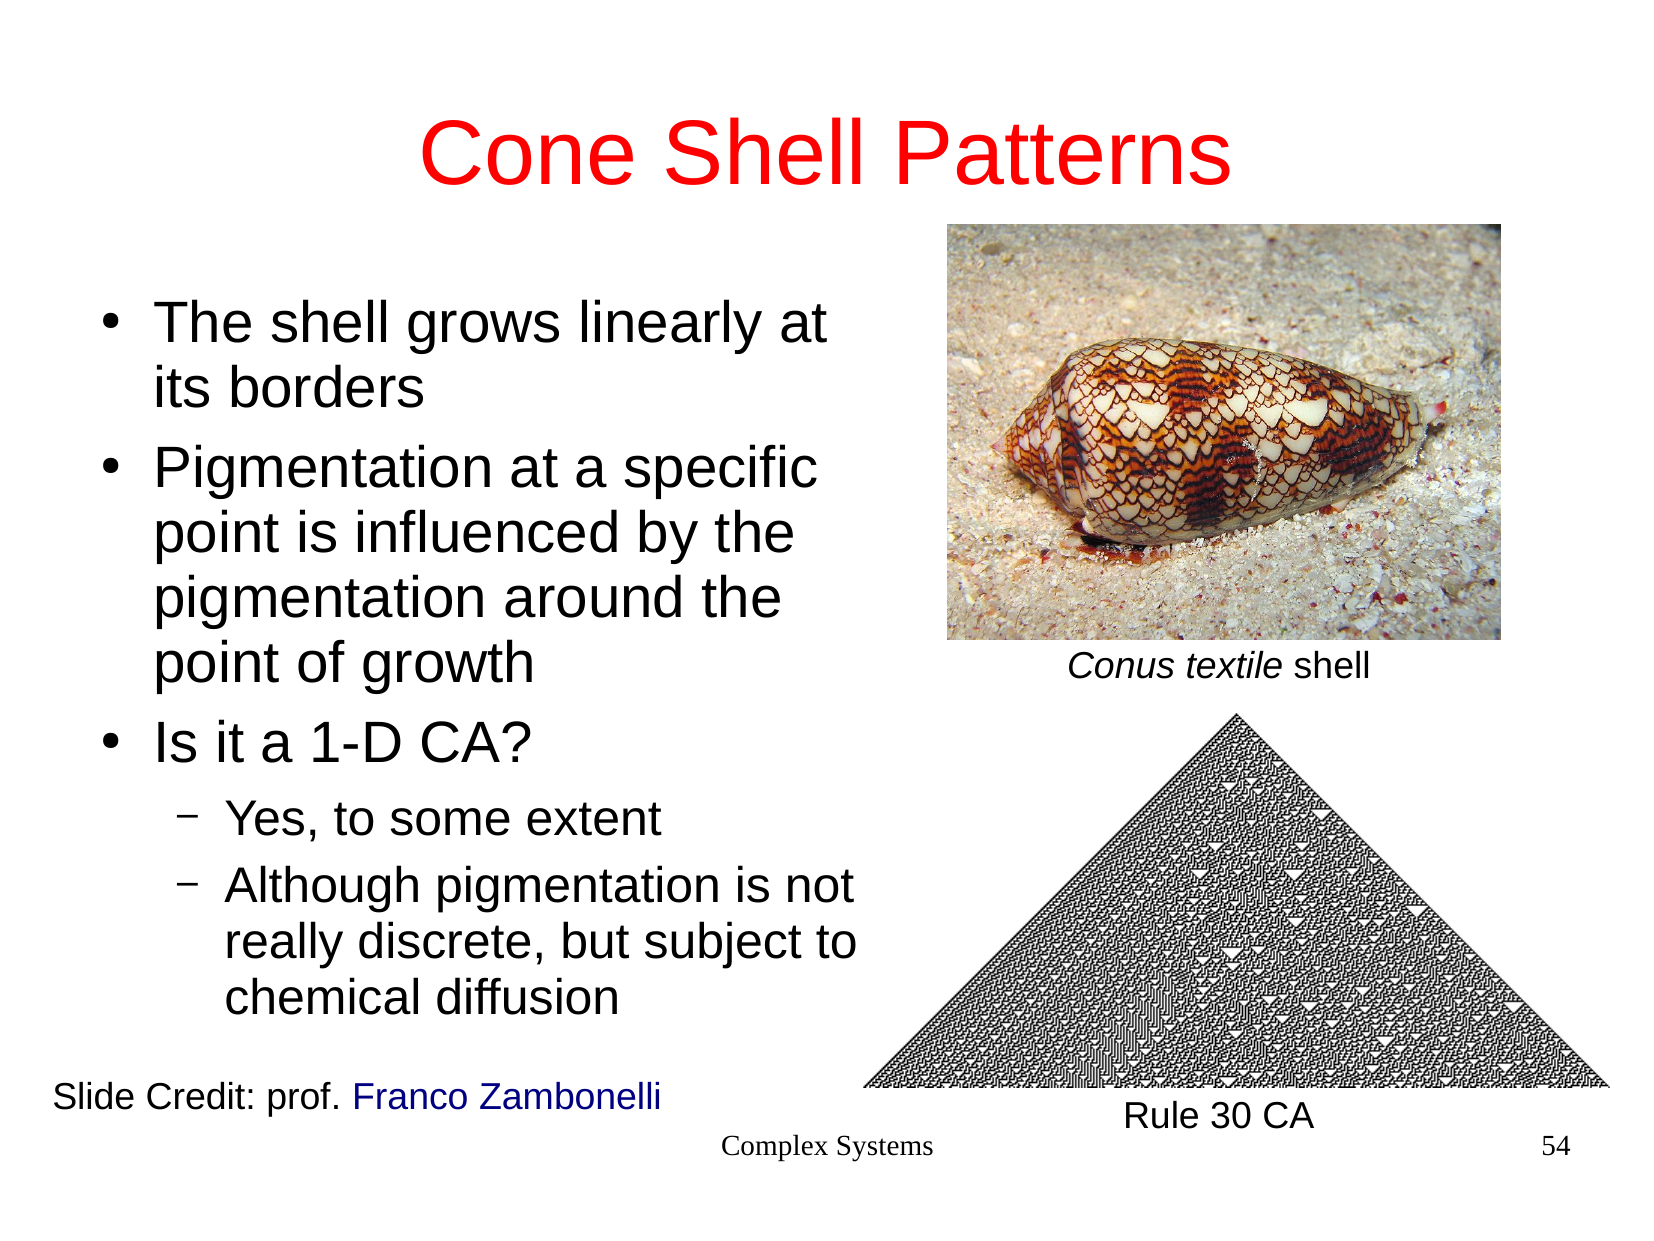

# Cone Shell Patterns
The shell grows linearly at its borders
Pigmentation at a specific point is influenced by the pigmentation around the point of growth
Is it a 1-D CA?
Yes, to some extent
Although pigmentation is not really discrete, but subject to chemical diffusion
Conus textile shell
Slide Credit: prof. Franco Zambonelli
Rule 30 CA
Complex Systems
54